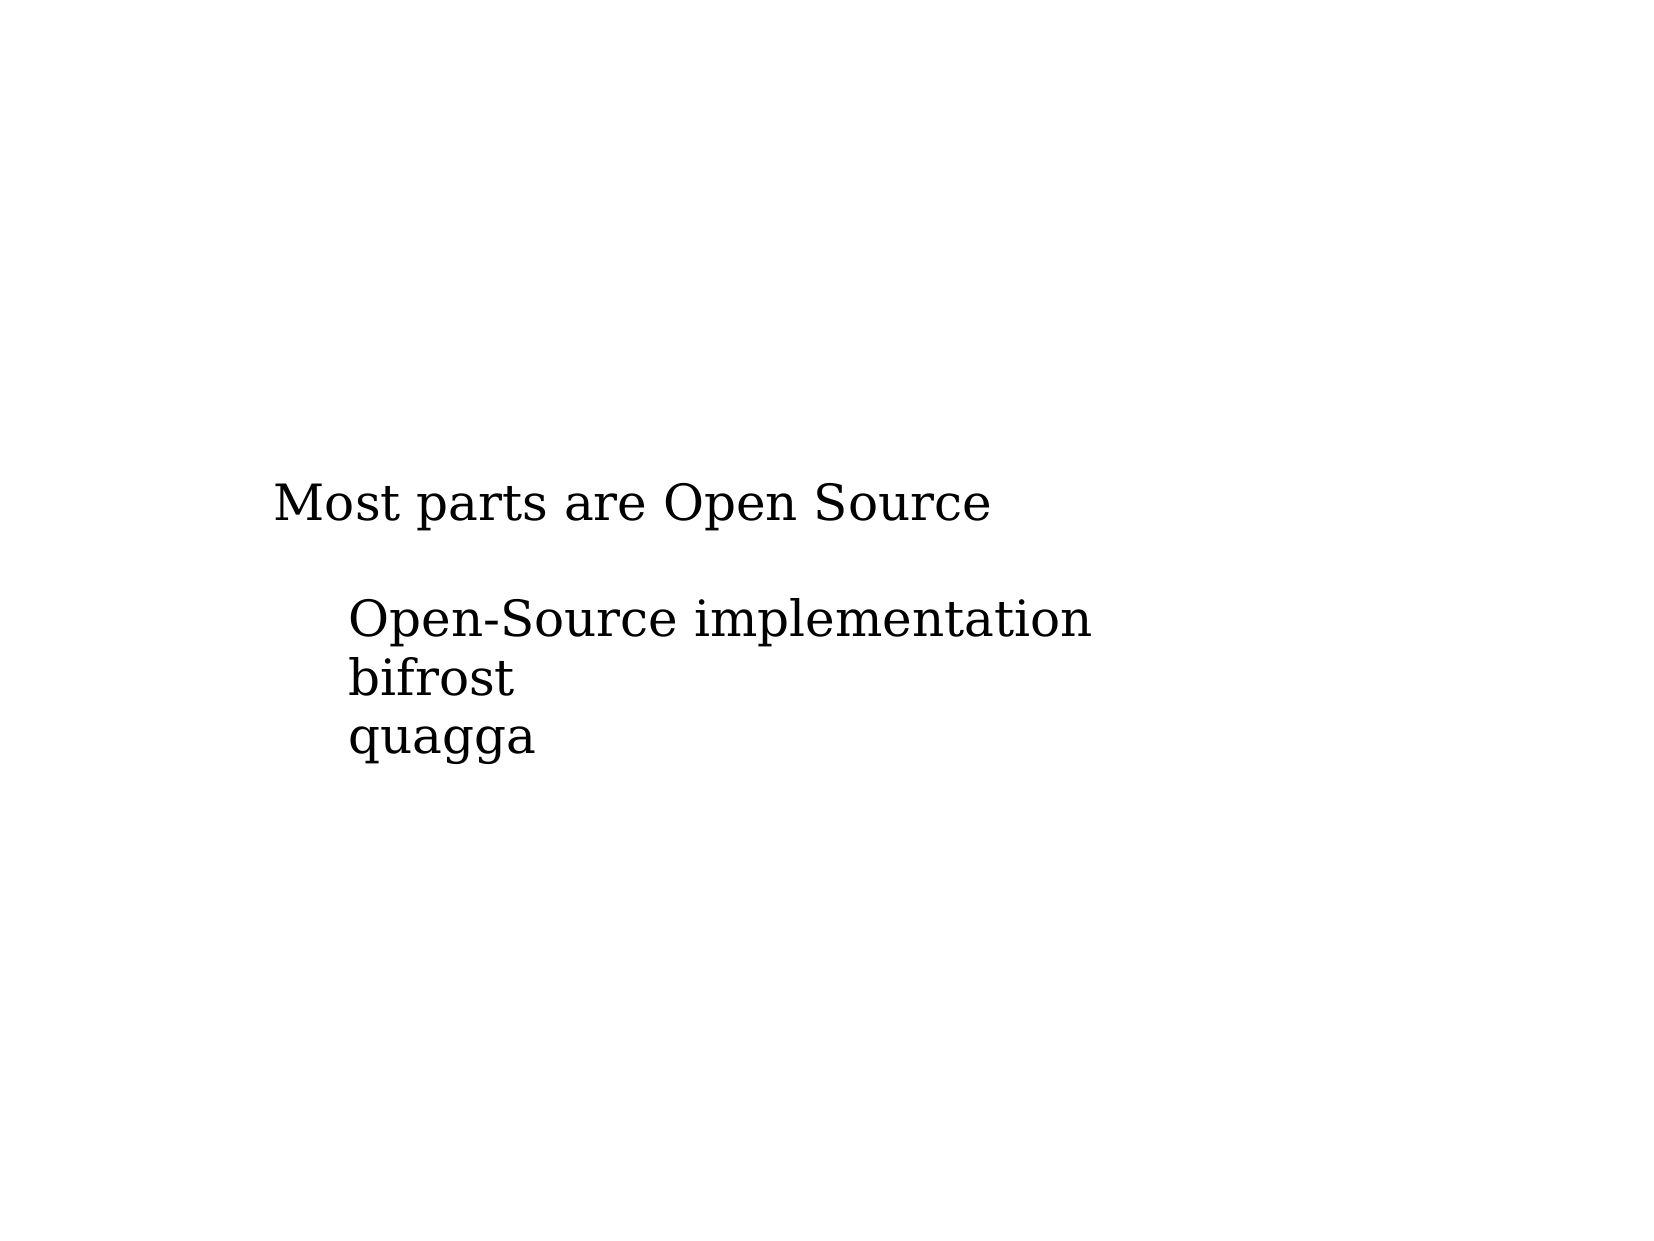

Most parts are Open Source
	Open-Source implementation
	bifrost
	quagga